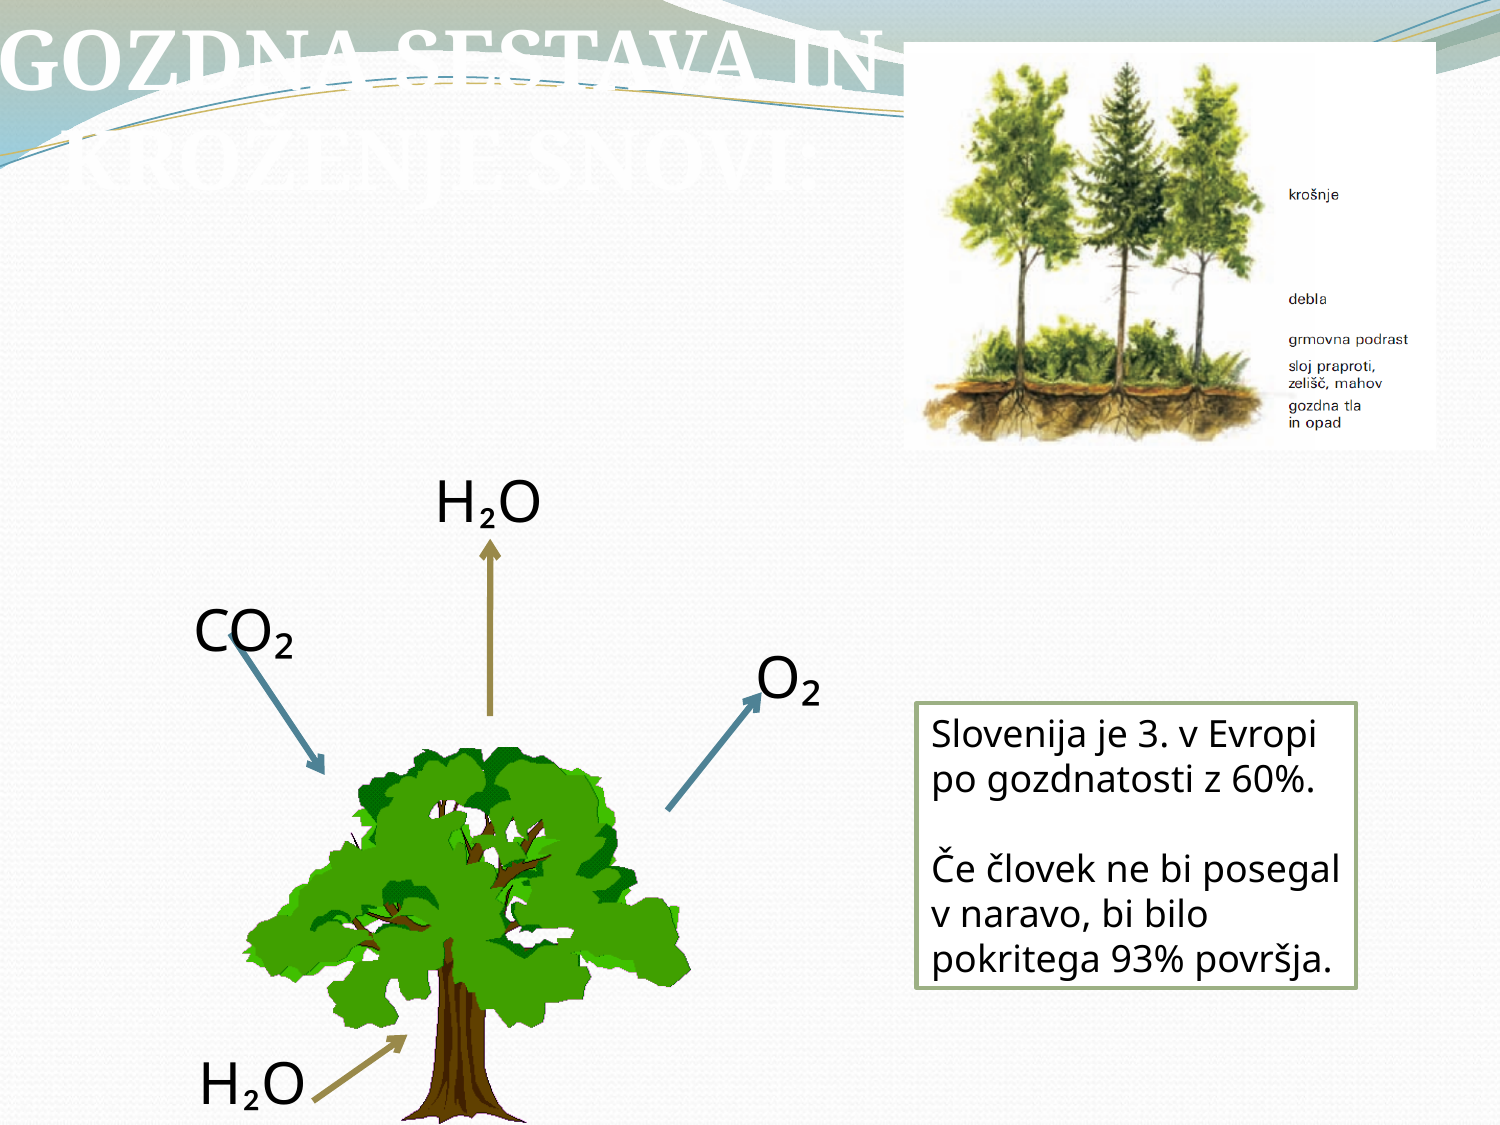

GOZDNA SESTAVA IN
KROŽENJE SNOVI:
H₂O
CO₂
O₂
Slovenija je 3. v Evropi
po gozdnatosti z 60%.
Če človek ne bi posegal
v naravo, bi bilo
pokritega 93% površja.
H₂O